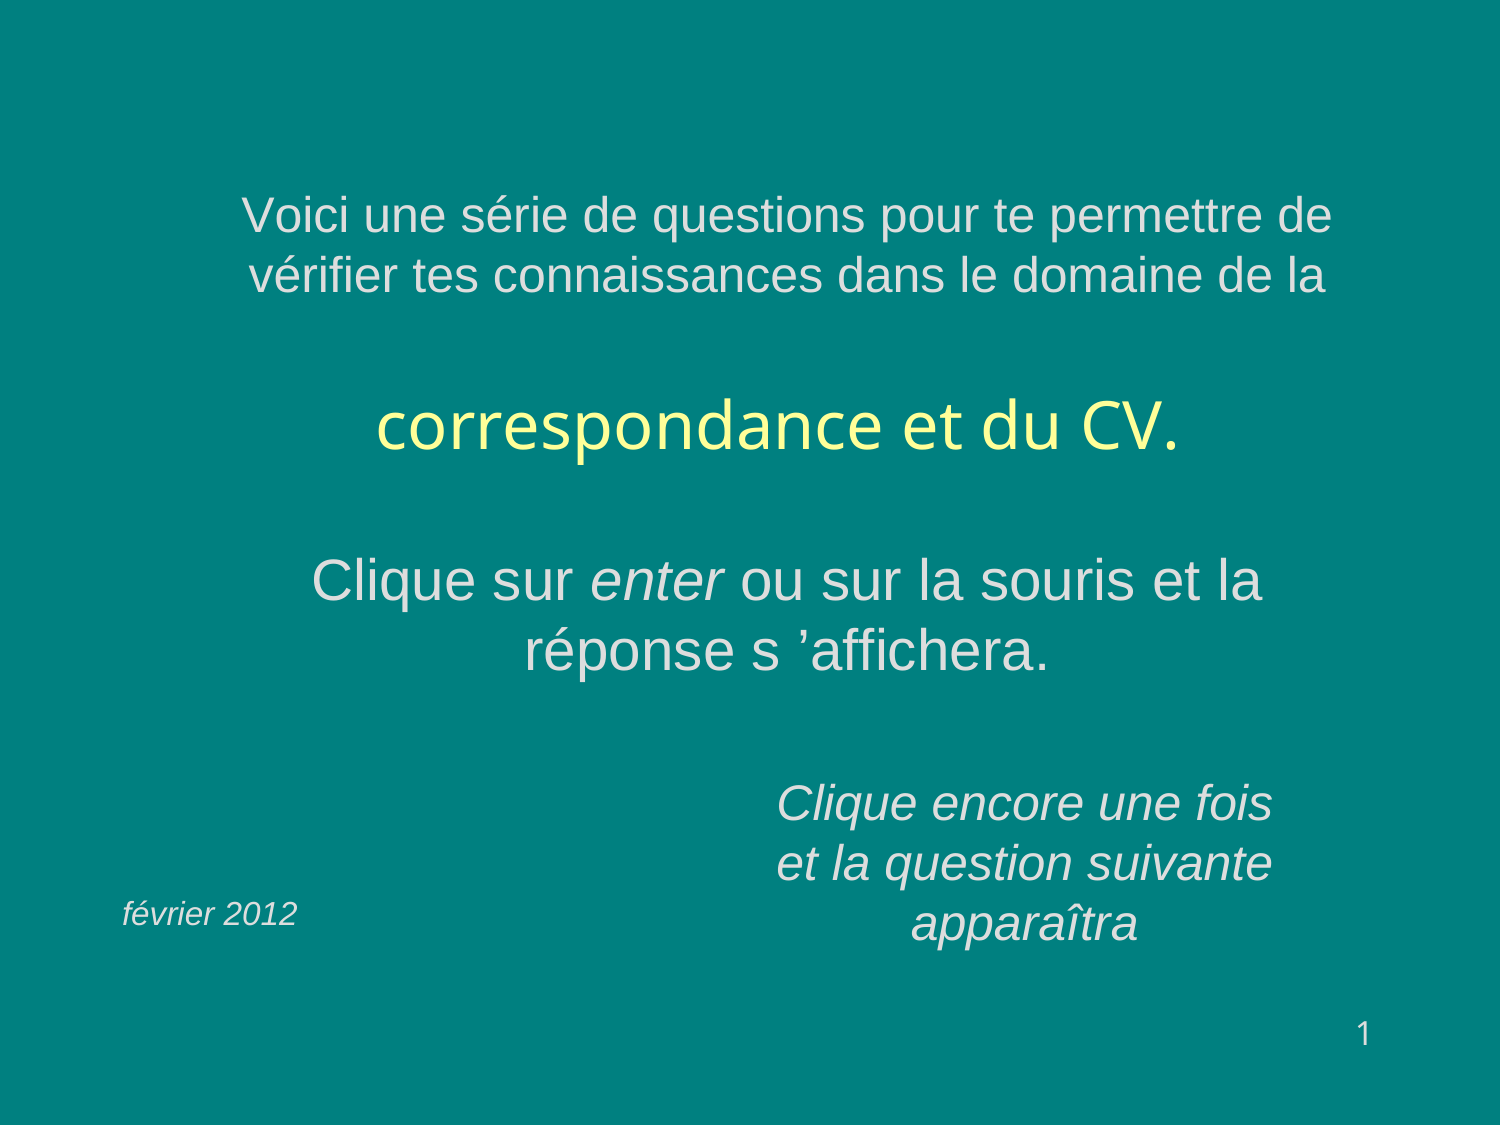

Voici une série de questions pour te permettre de vérifier tes connaissances dans le domaine de la
correspondance et du CV.
Clique sur enter ou sur la souris et la réponse s ’affichera.
Clique encore une fois et la question suivante apparaîtra
février 2012
1